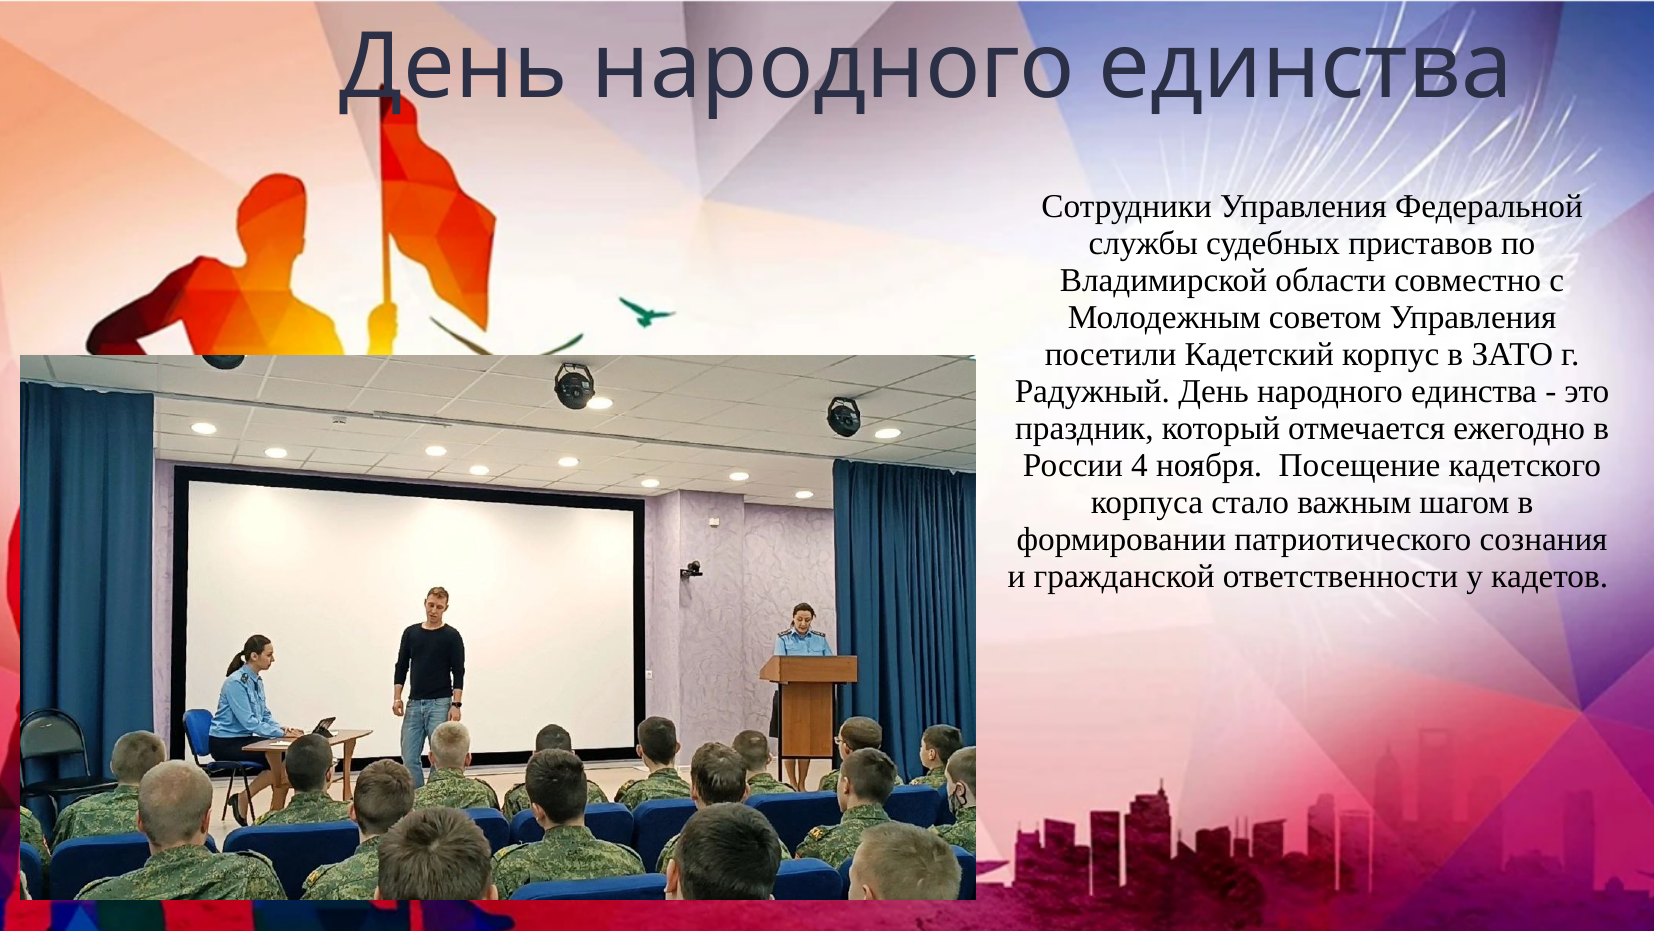

День народного единства
Сотрудники Управления Федеральной службы судебных приставов по Владимирской области совместно с Молодежным советом Управления посетили Кадетский корпус в ЗАТО г. Радужный. День народного единства - это праздник, который отмечается ежегодно в России 4 ноября. Посещение кадетского корпуса стало важным шагом в формировании патриотического сознания и гражданской ответственности у кадетов.